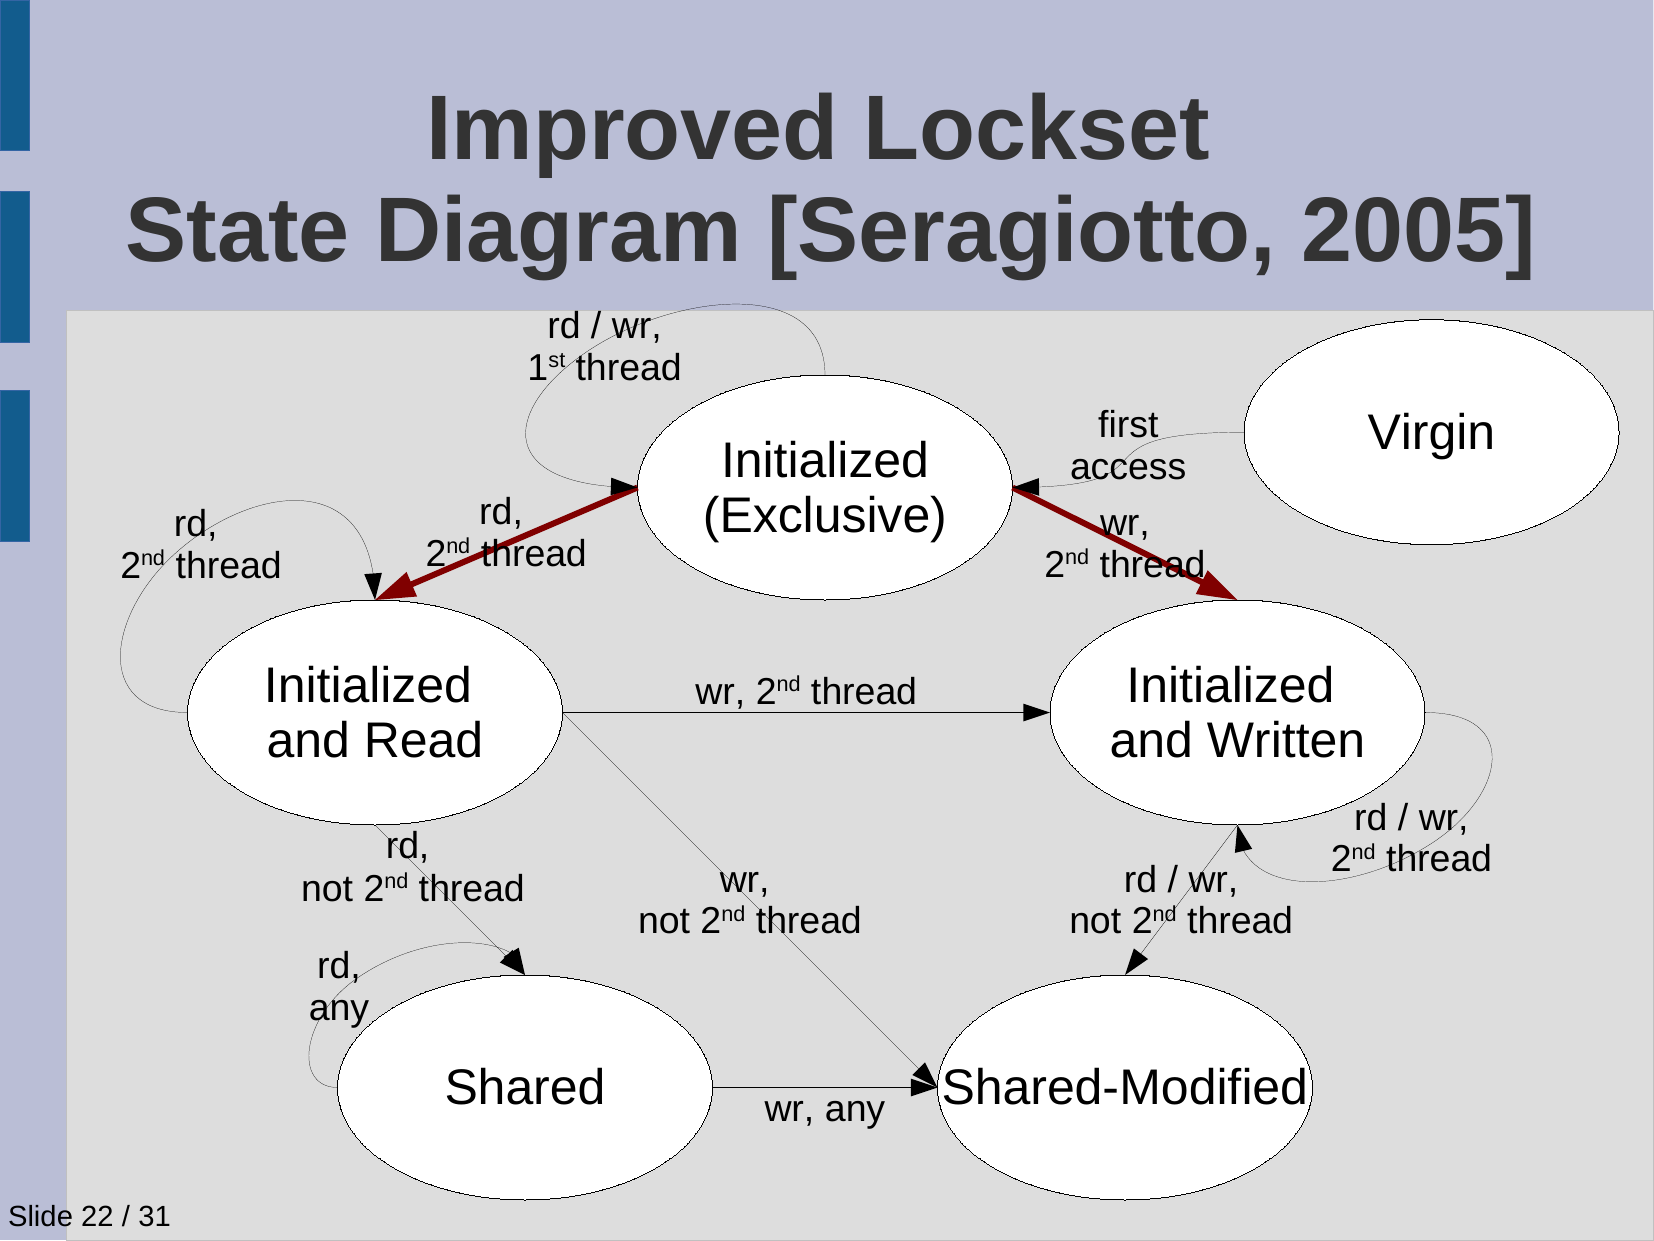

# Improved Lockset State Diagram [Seragiotto, 2005]
Virgin
Initialized
(Exclusive)
Initialized
and Read
Initialized
and Written
Shared
Shared-Modified
Slide 22 / 31